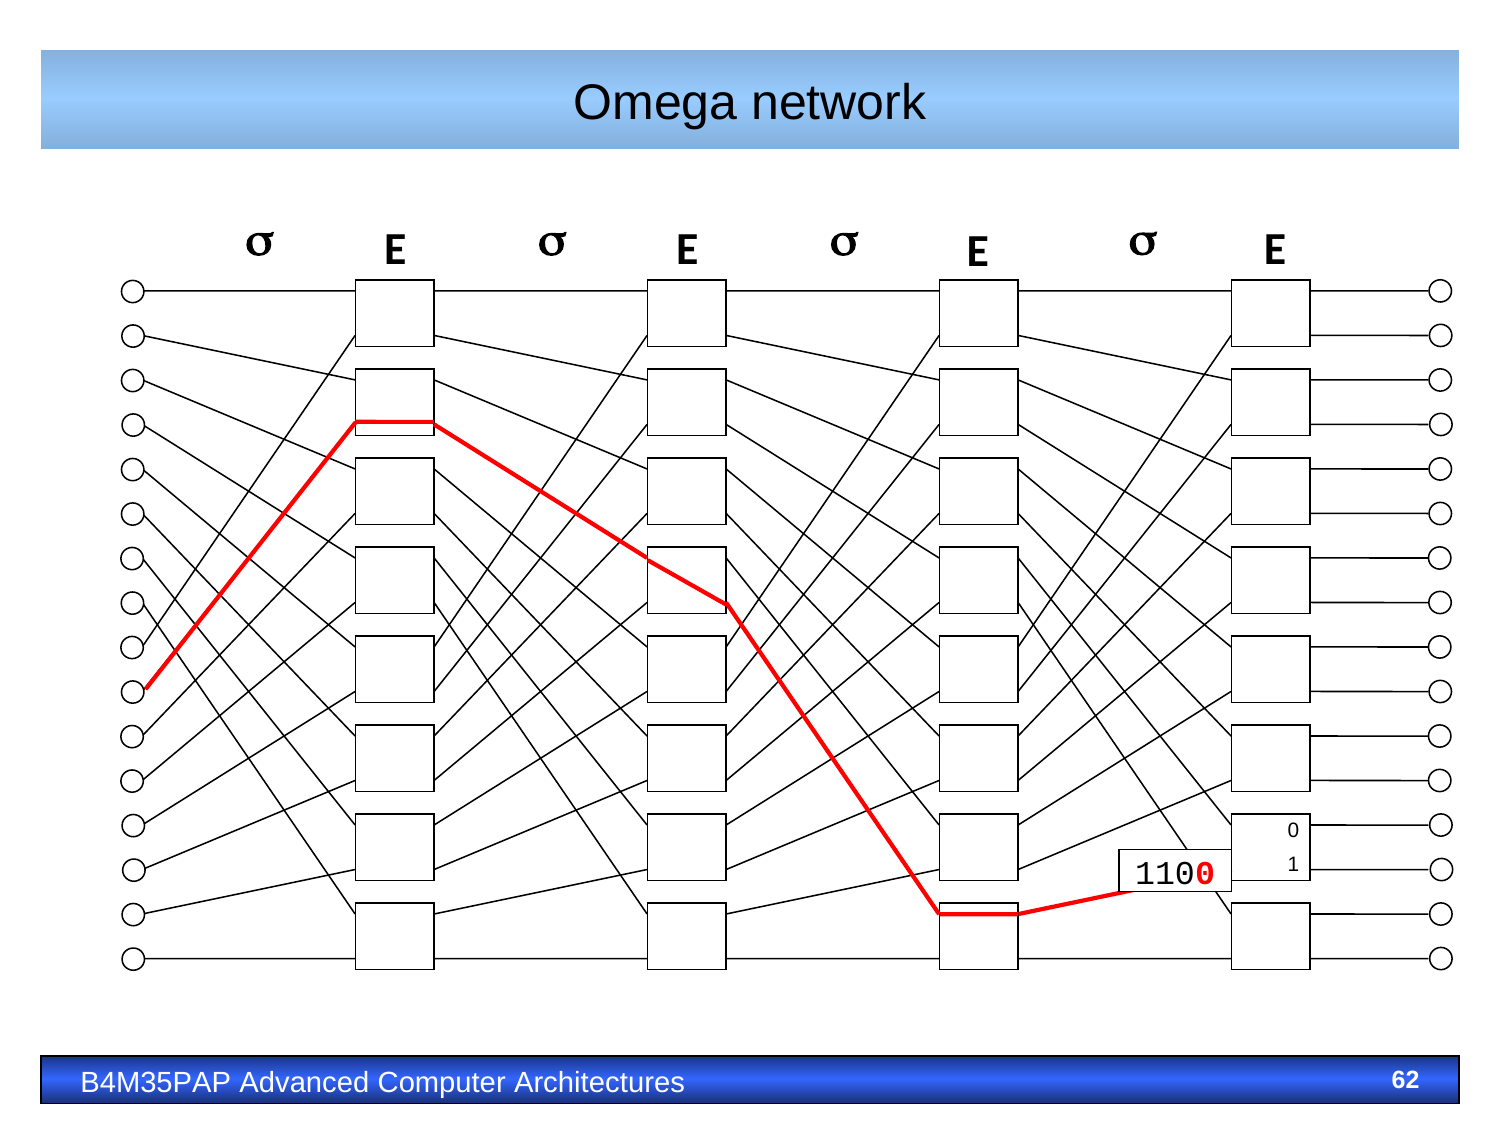

# Omega network




E
E
E
E
0
1
1100